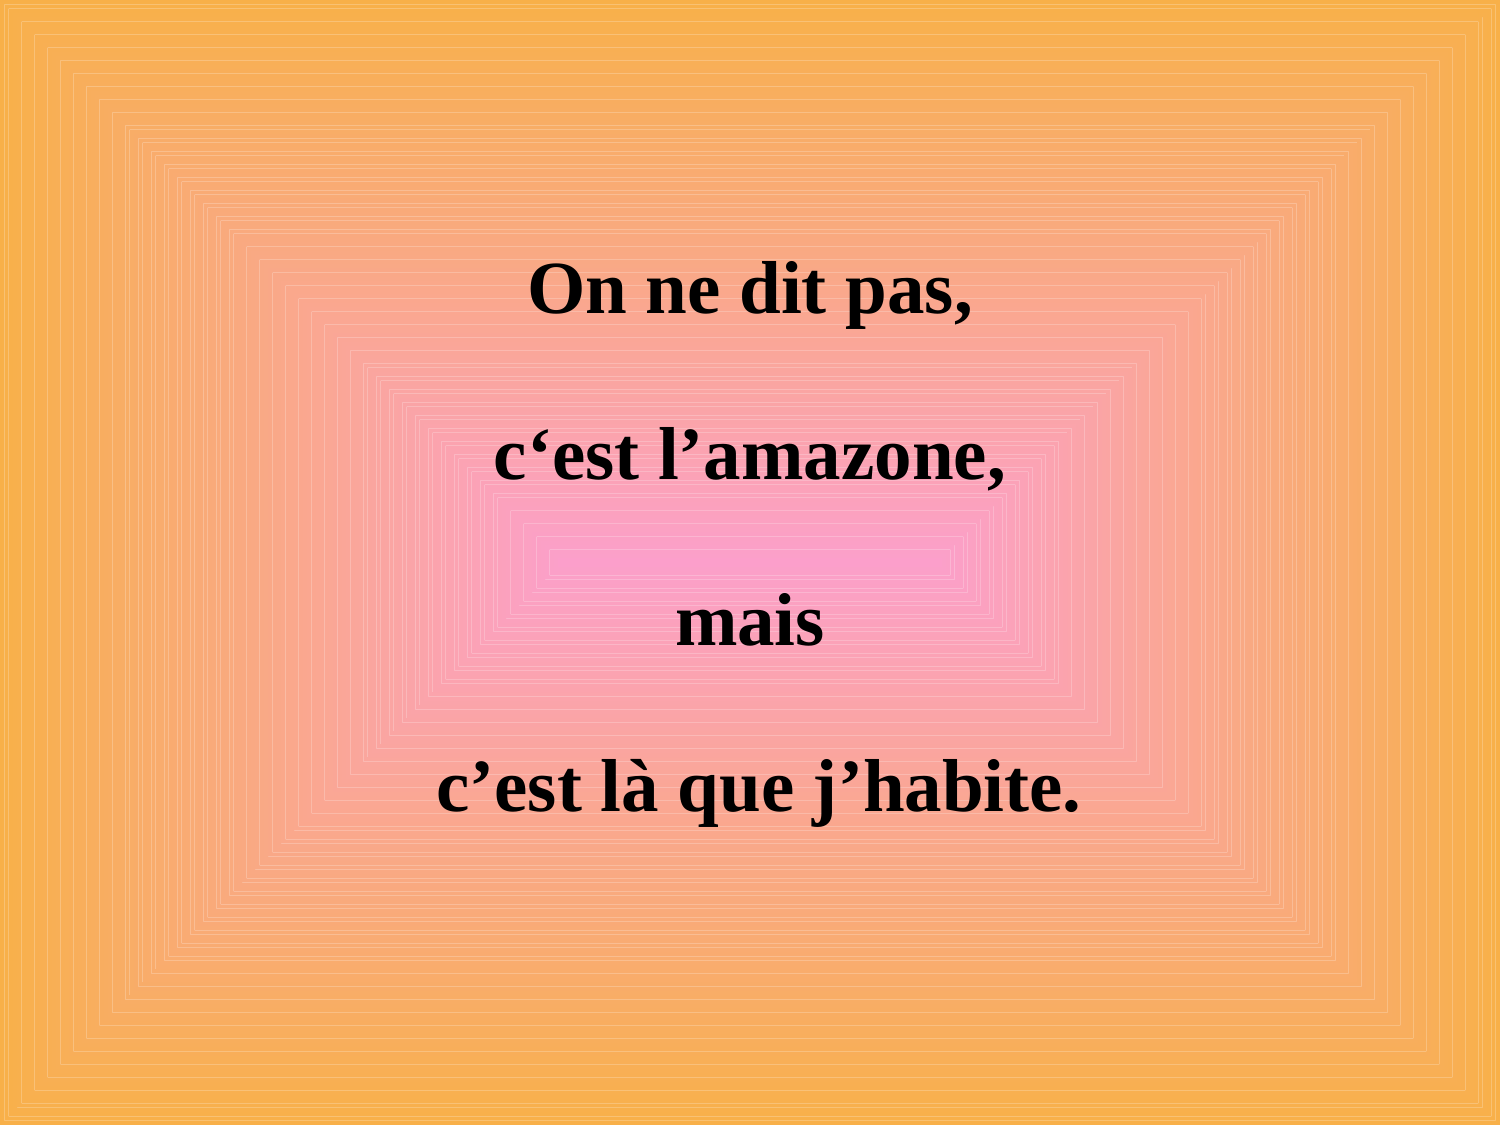

On ne dit pas,
c‘est l’amazone,
mais
 c’est là que j’habite.